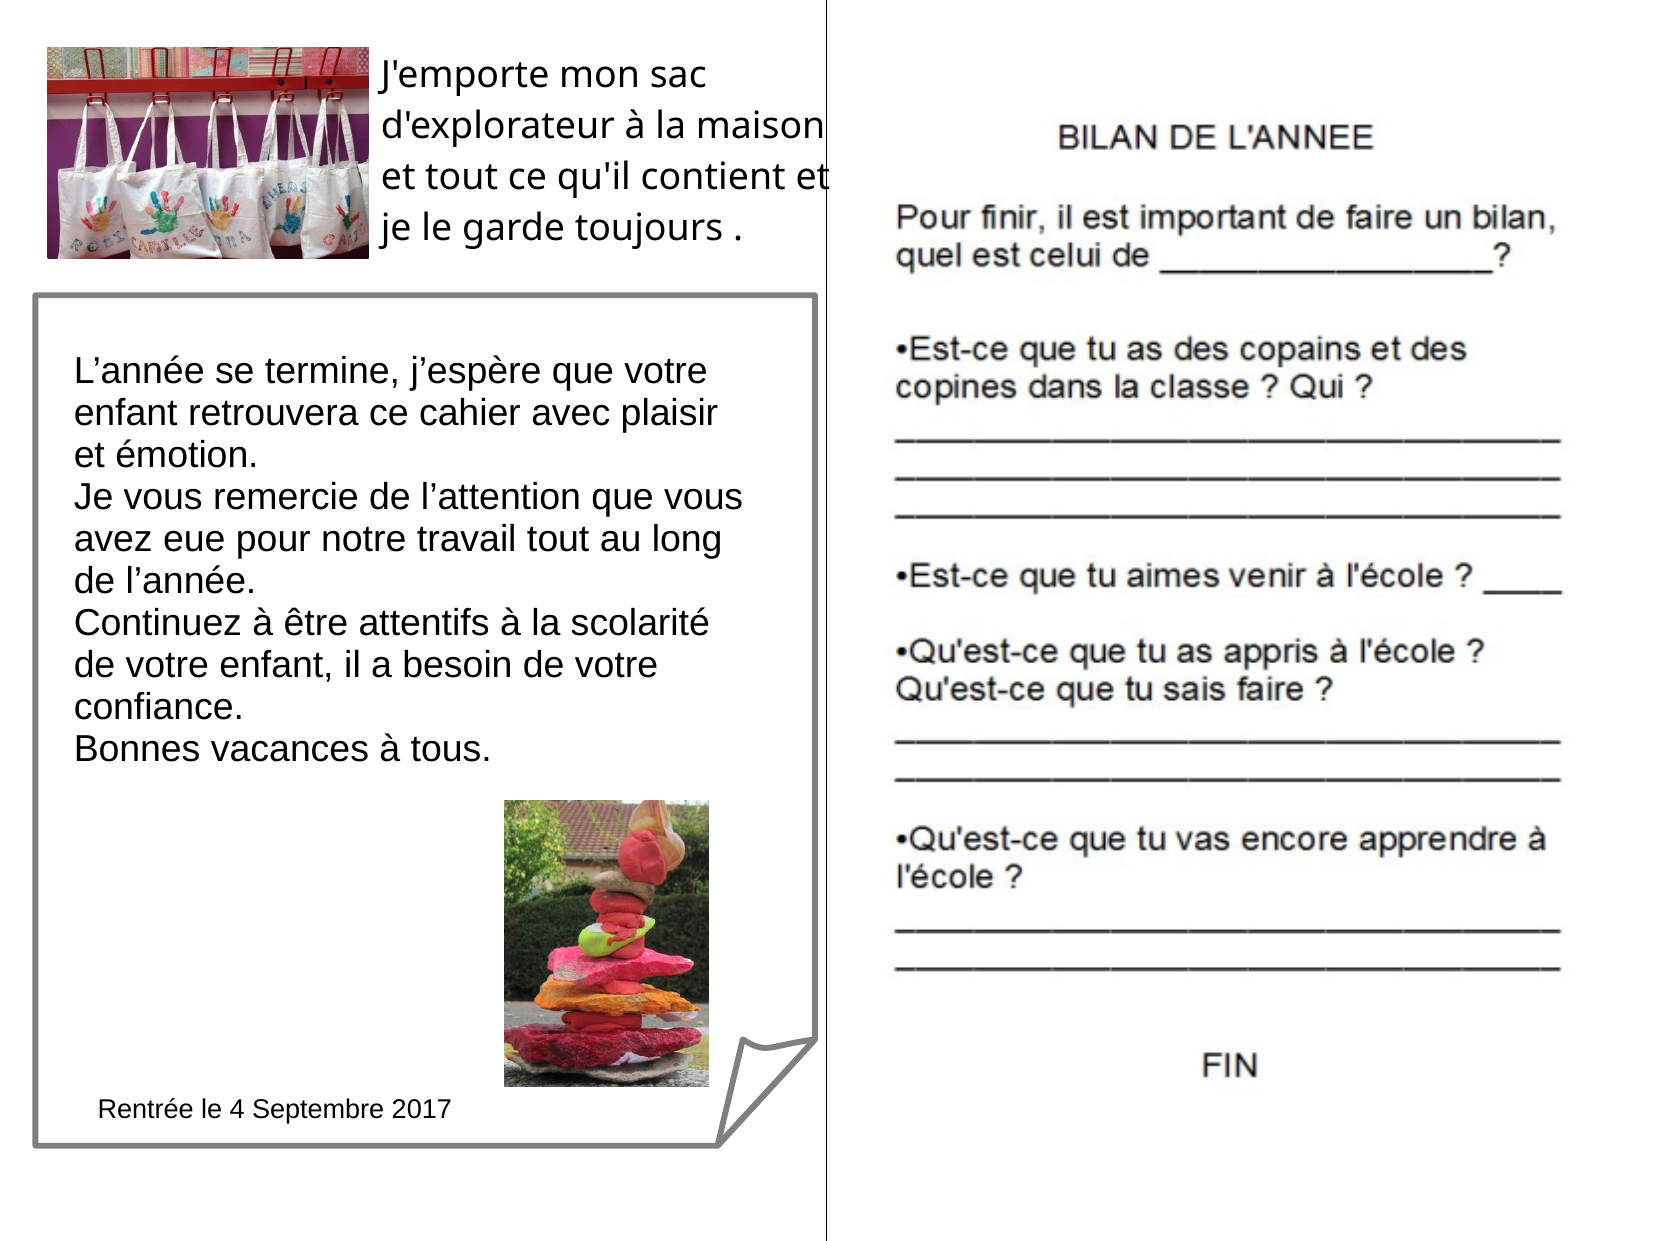

J'emporte mon sac d'explorateur à la maison et tout ce qu'il contient et je le garde toujours .
L’année se termine, j’espère que votre enfant retrouvera ce cahier avec plaisir et émotion.
Je vous remercie de l’attention que vous avez eue pour notre travail tout au long de l’année.
Continuez à être attentifs à la scolarité de votre enfant, il a besoin de votre confiance.
Bonnes vacances à tous.
Rentrée le 4 Septembre 2017